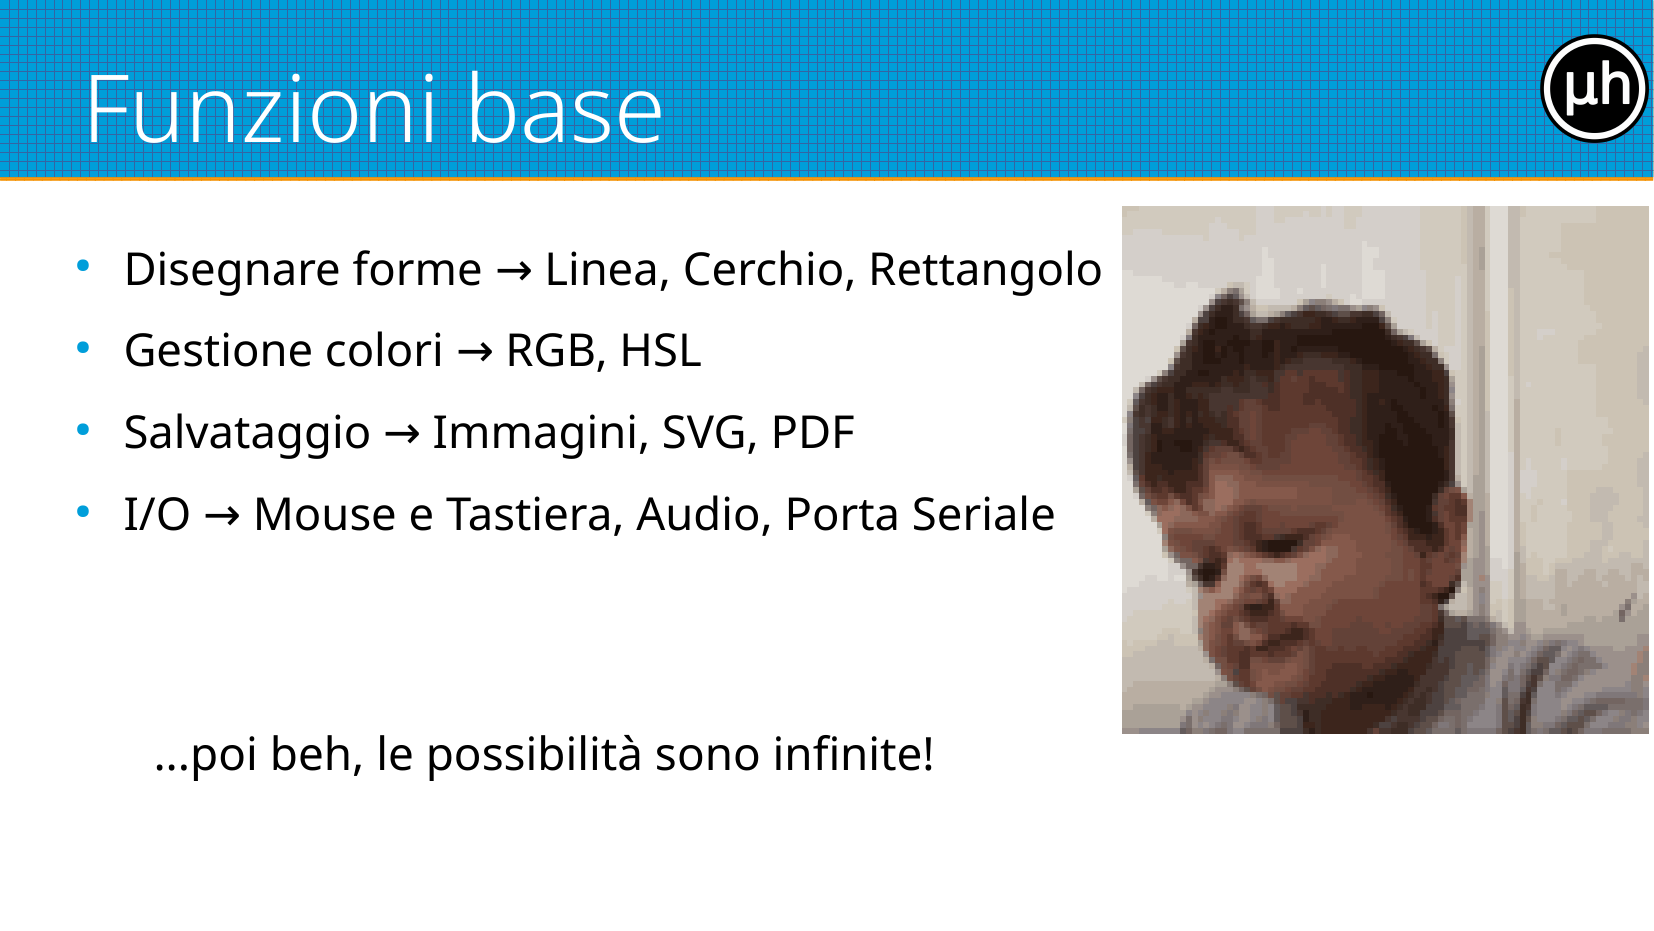

# Funzioni base
Disegnare forme → Linea, Cerchio, Rettangolo
Gestione colori → RGB, HSL
Salvataggio → Immagini, SVG, PDF
I/O → Mouse e Tastiera, Audio, Porta Seriale
...poi beh, le possibilità sono infinite!